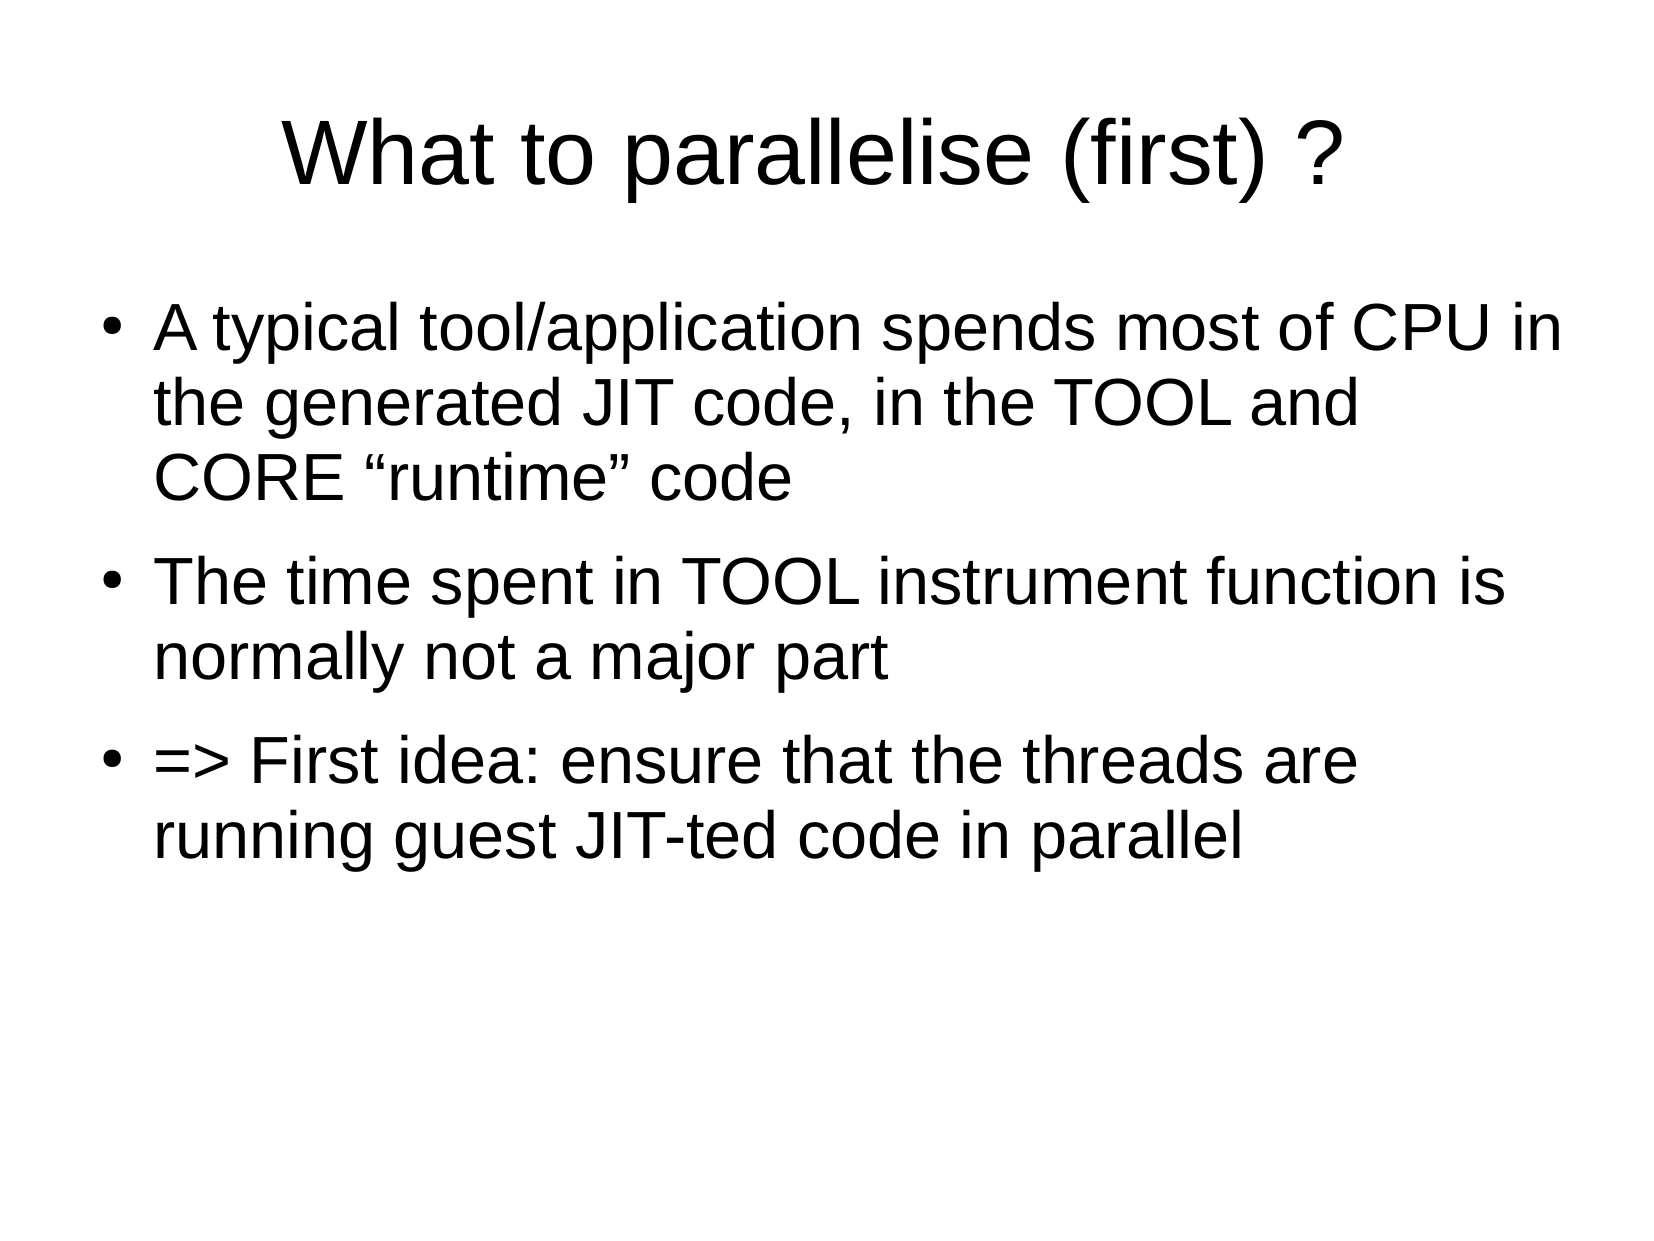

# What to parallelise (first) ?
A typical tool/application spends most of CPU in the generated JIT code, in the TOOL and CORE “runtime” code
The time spent in TOOL instrument function is normally not a major part
=> First idea: ensure that the threads are running guest JIT-ted code in parallel